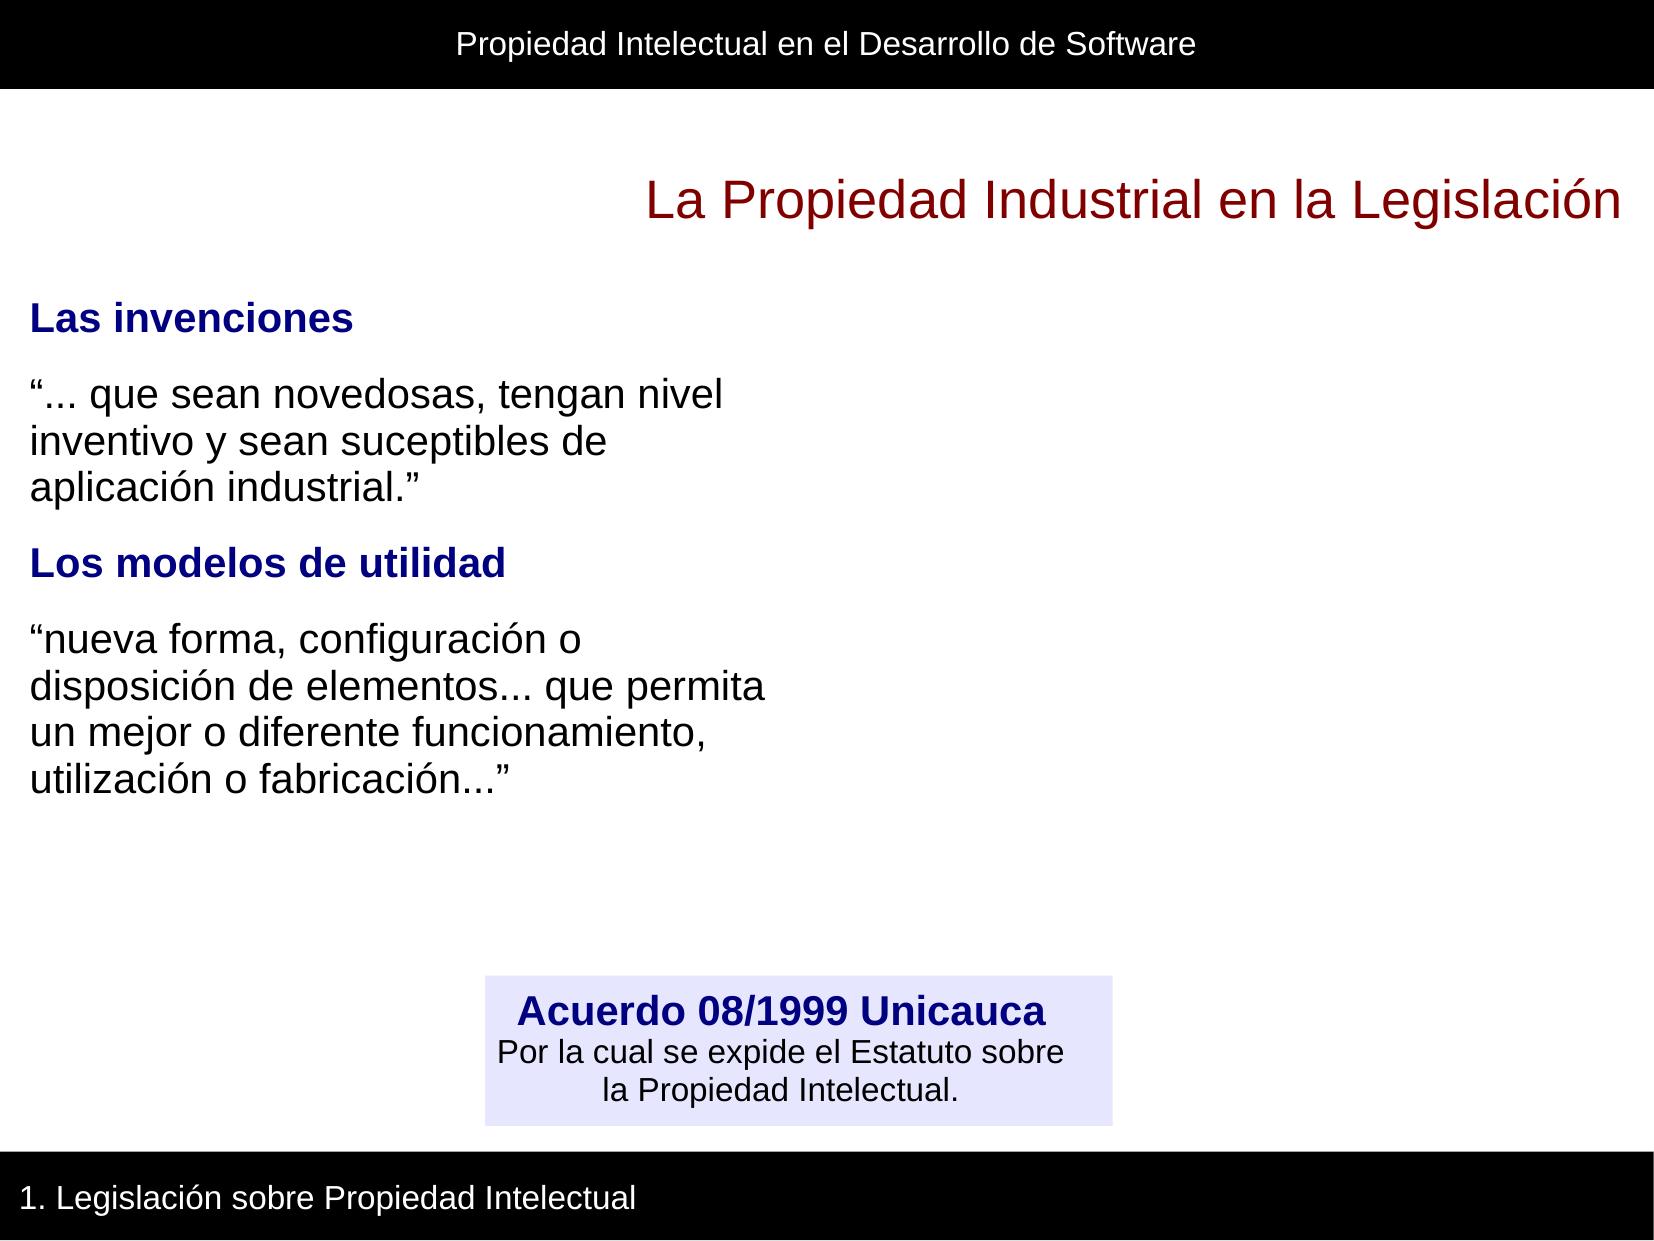

# La Propiedad Industrial en la Legislación
Las invenciones
“... que sean novedosas, tengan nivel inventivo y sean suceptibles de aplicación industrial.”
Los modelos de utilidad
“nueva forma, configuración o disposición de elementos... que permita un mejor o diferente funcionamiento, utilización o fabricación...”
Acuerdo 08/1999 Unicauca
Por la cual se expide el Estatuto sobre la Propiedad Intelectual.
1. Legislación sobre Propiedad Intelectual